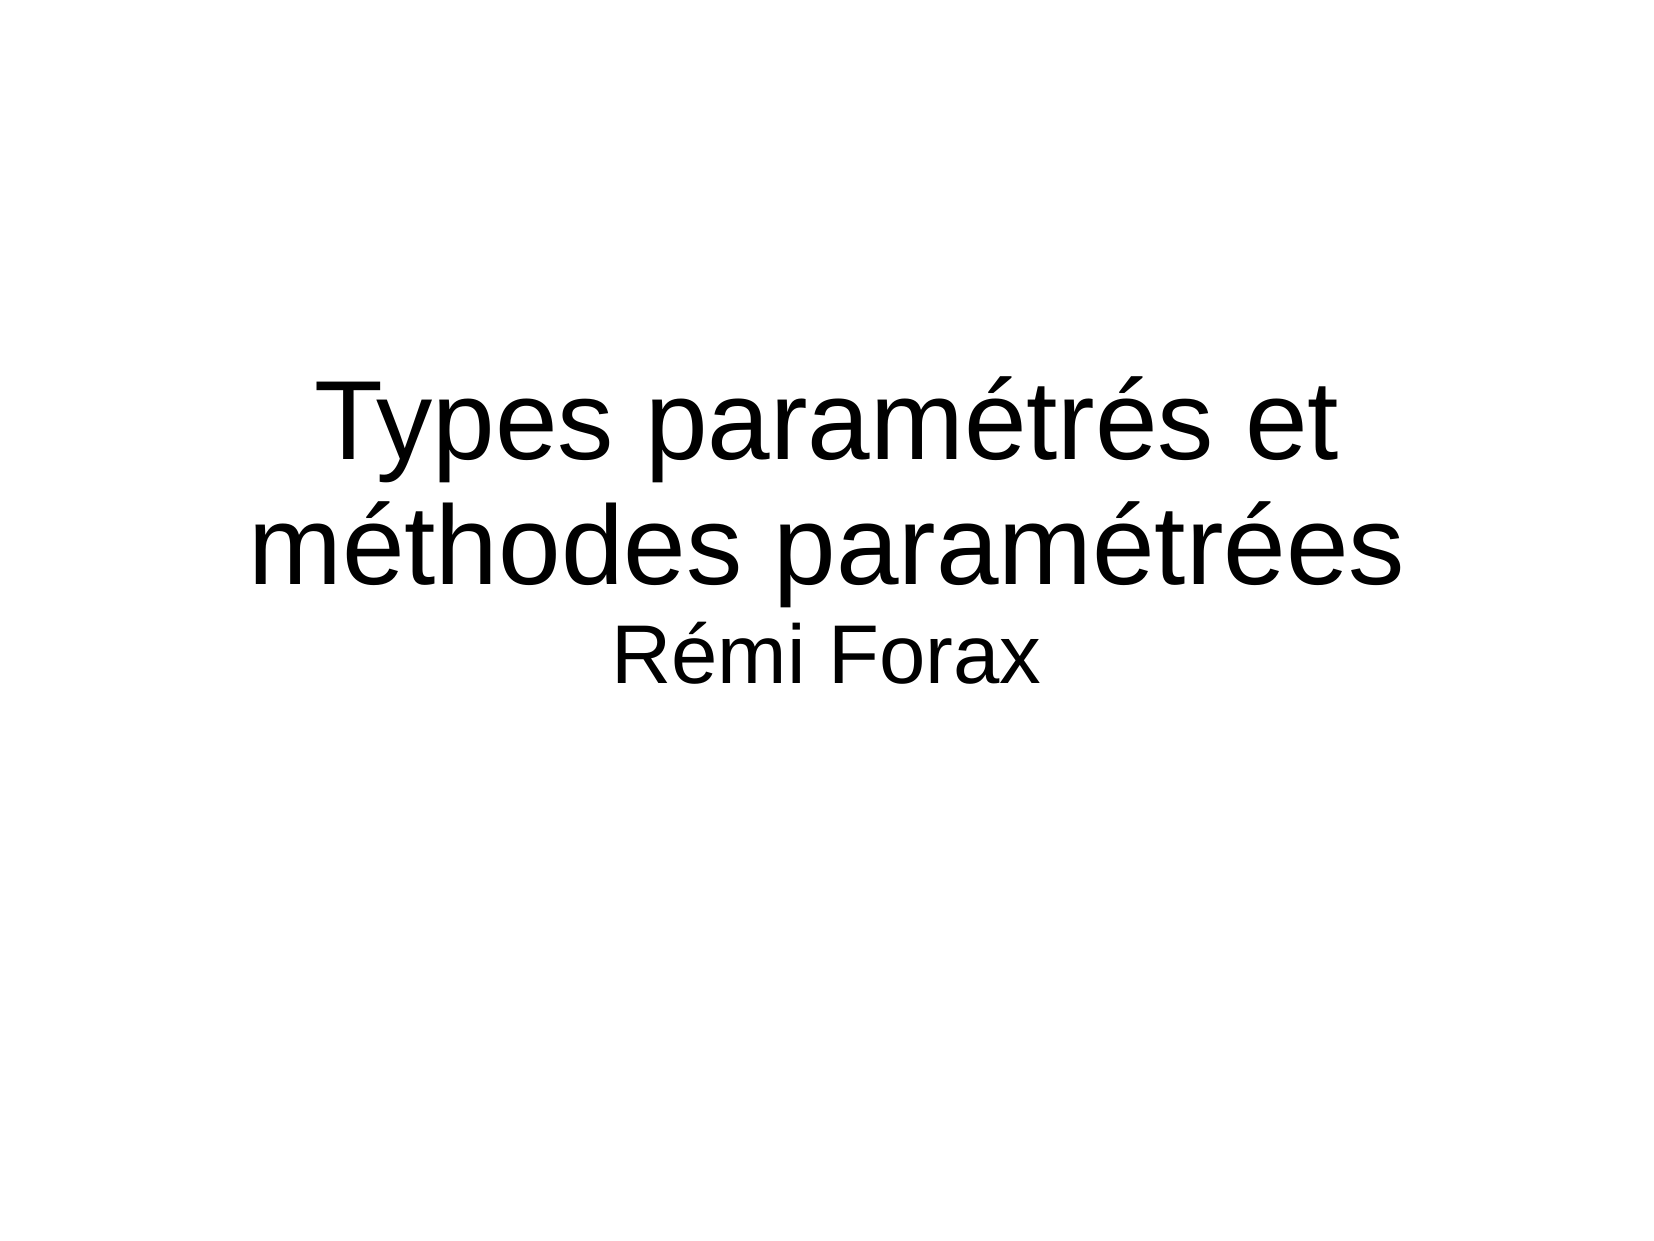

# Types paramétrés et méthodes paramétrées Rémi Forax